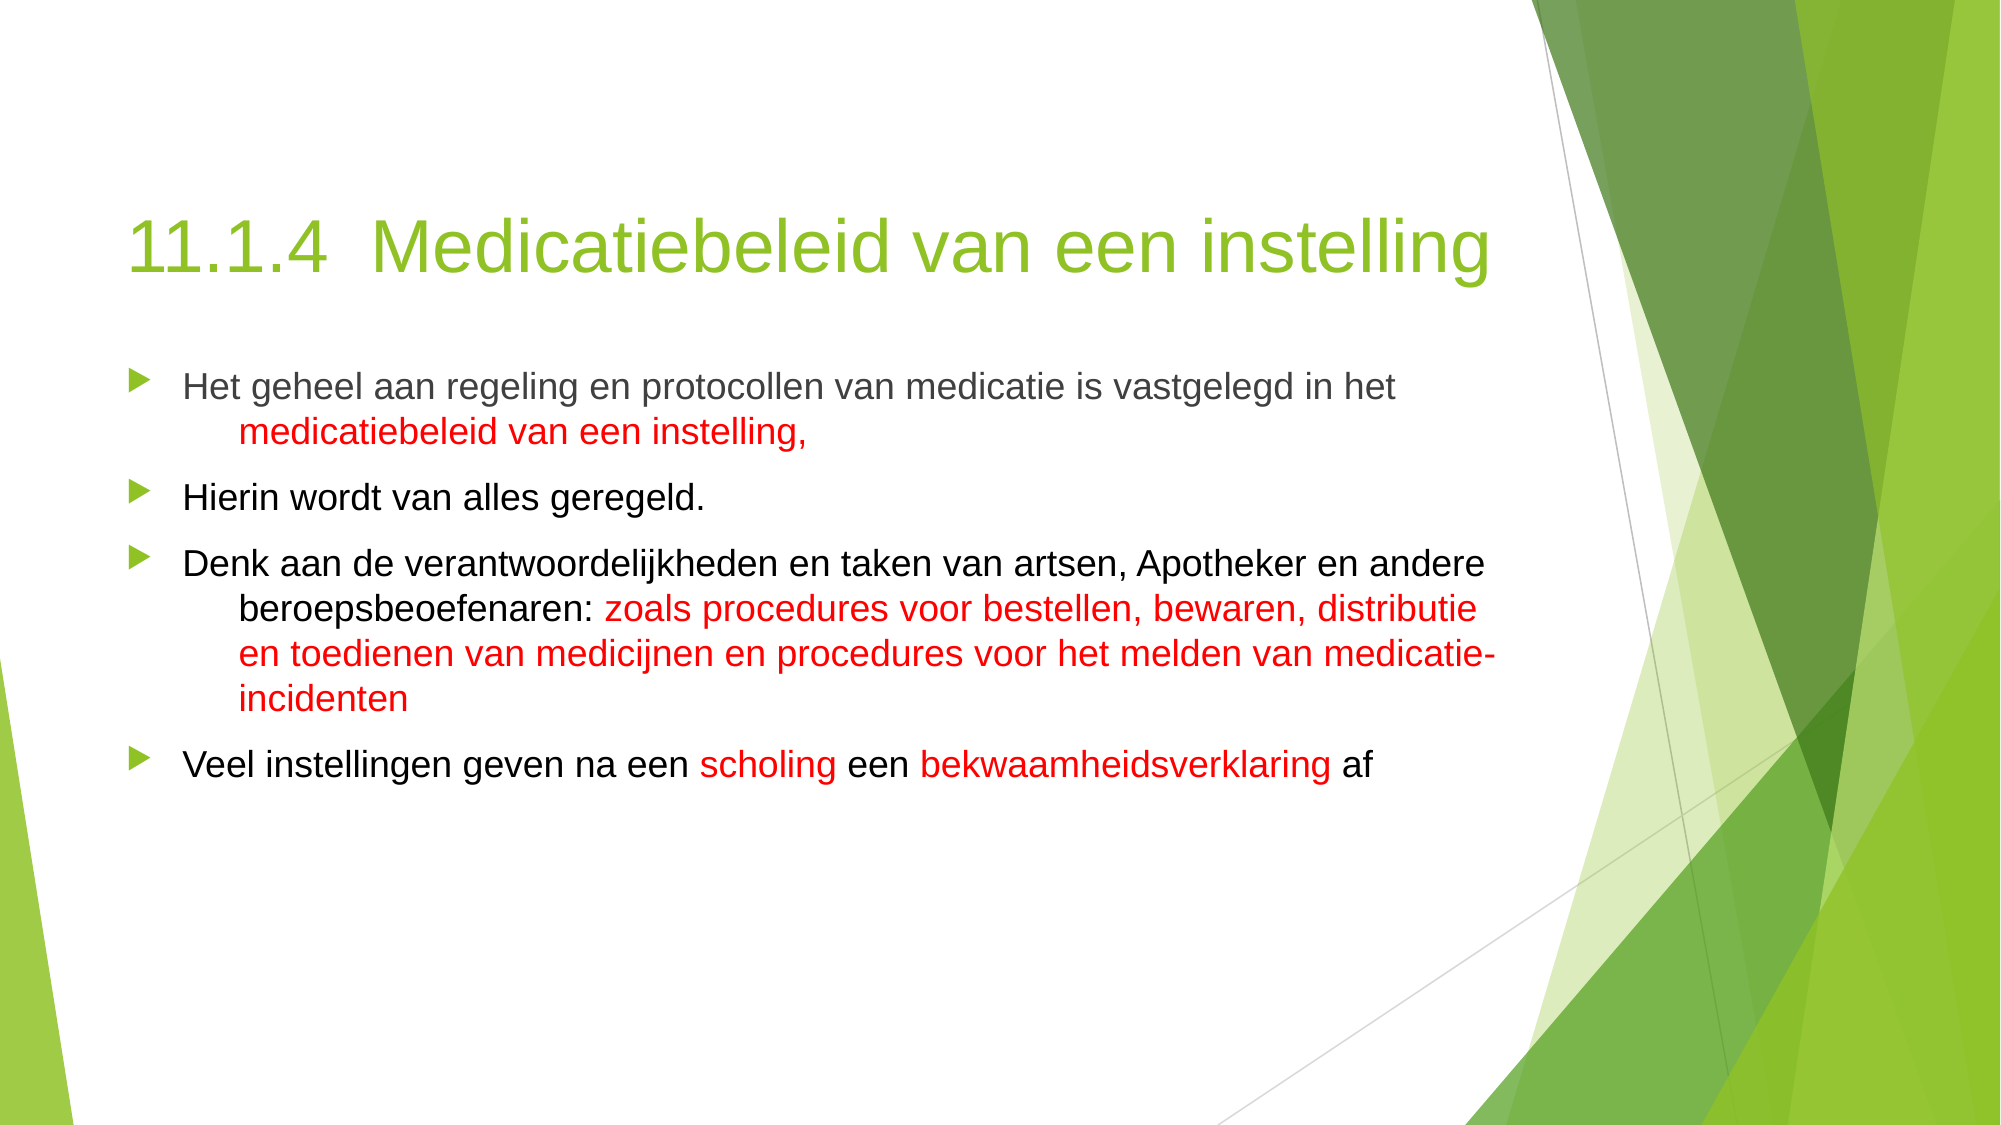

# 11.1.4 Medicatiebeleid van een instelling
Het geheel aan regeling en protocollen van medicatie is vastgelegd in het medicatiebeleid van een instelling,
Hierin wordt van alles geregeld.
Denk aan de verantwoordelijkheden en taken van artsen, Apotheker en andere beroepsbeoefenaren: zoals procedures voor bestellen, bewaren, distributie en toedienen van medicijnen en procedures voor het melden van medicatie-incidenten
Veel instellingen geven na een scholing een bekwaamheidsverklaring af